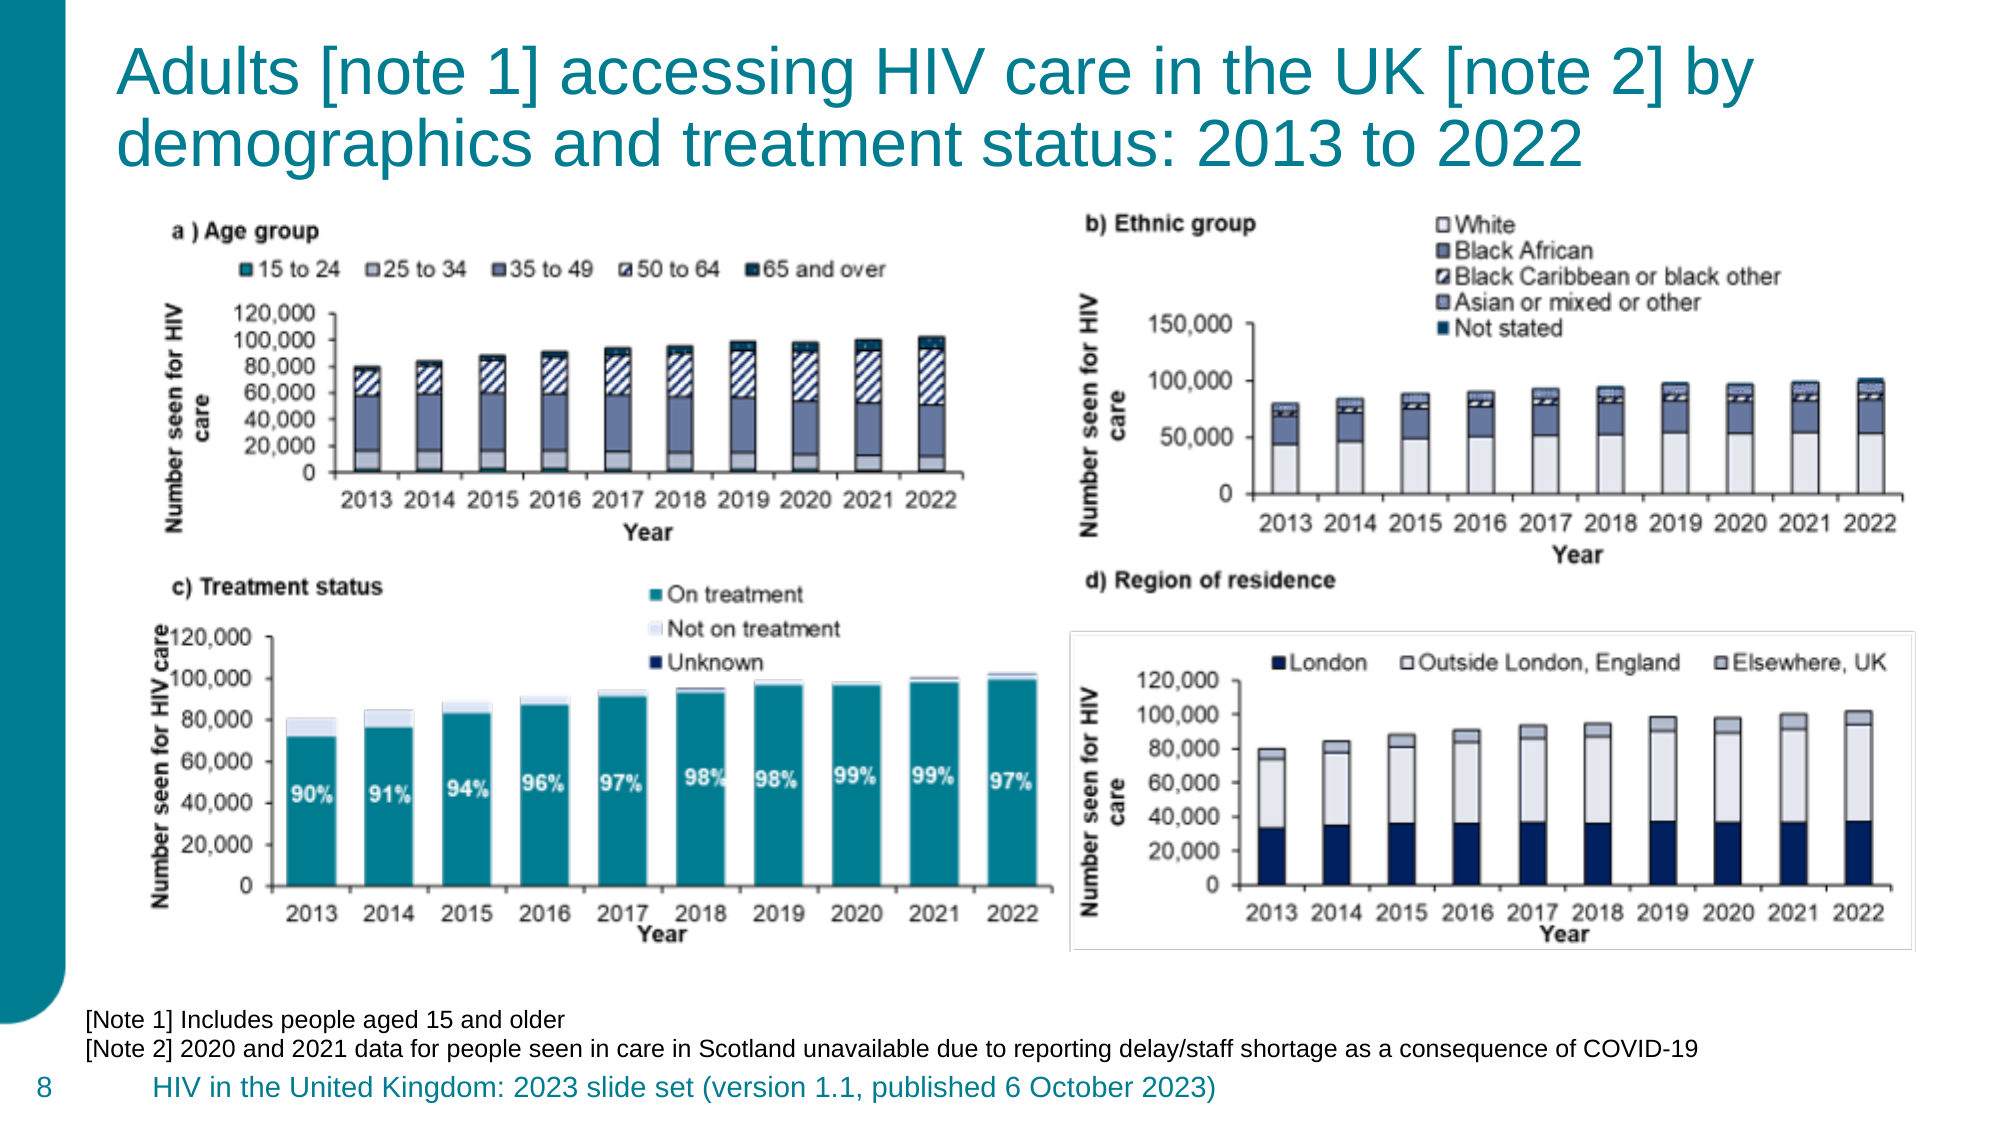

# Adults [note 1] accessing HIV care in the UK [note 2] by demographics and treatment status: 2013 to 2022
[Note 1] Includes people aged 15 and older
[Note 2] 2020 and 2021 data for people seen in care in Scotland unavailable due to reporting delay/staff shortage as a consequence of COVID-19
8
HIV in the United Kingdom: 2023 slide set (version 1.1, published 6 October 2023)